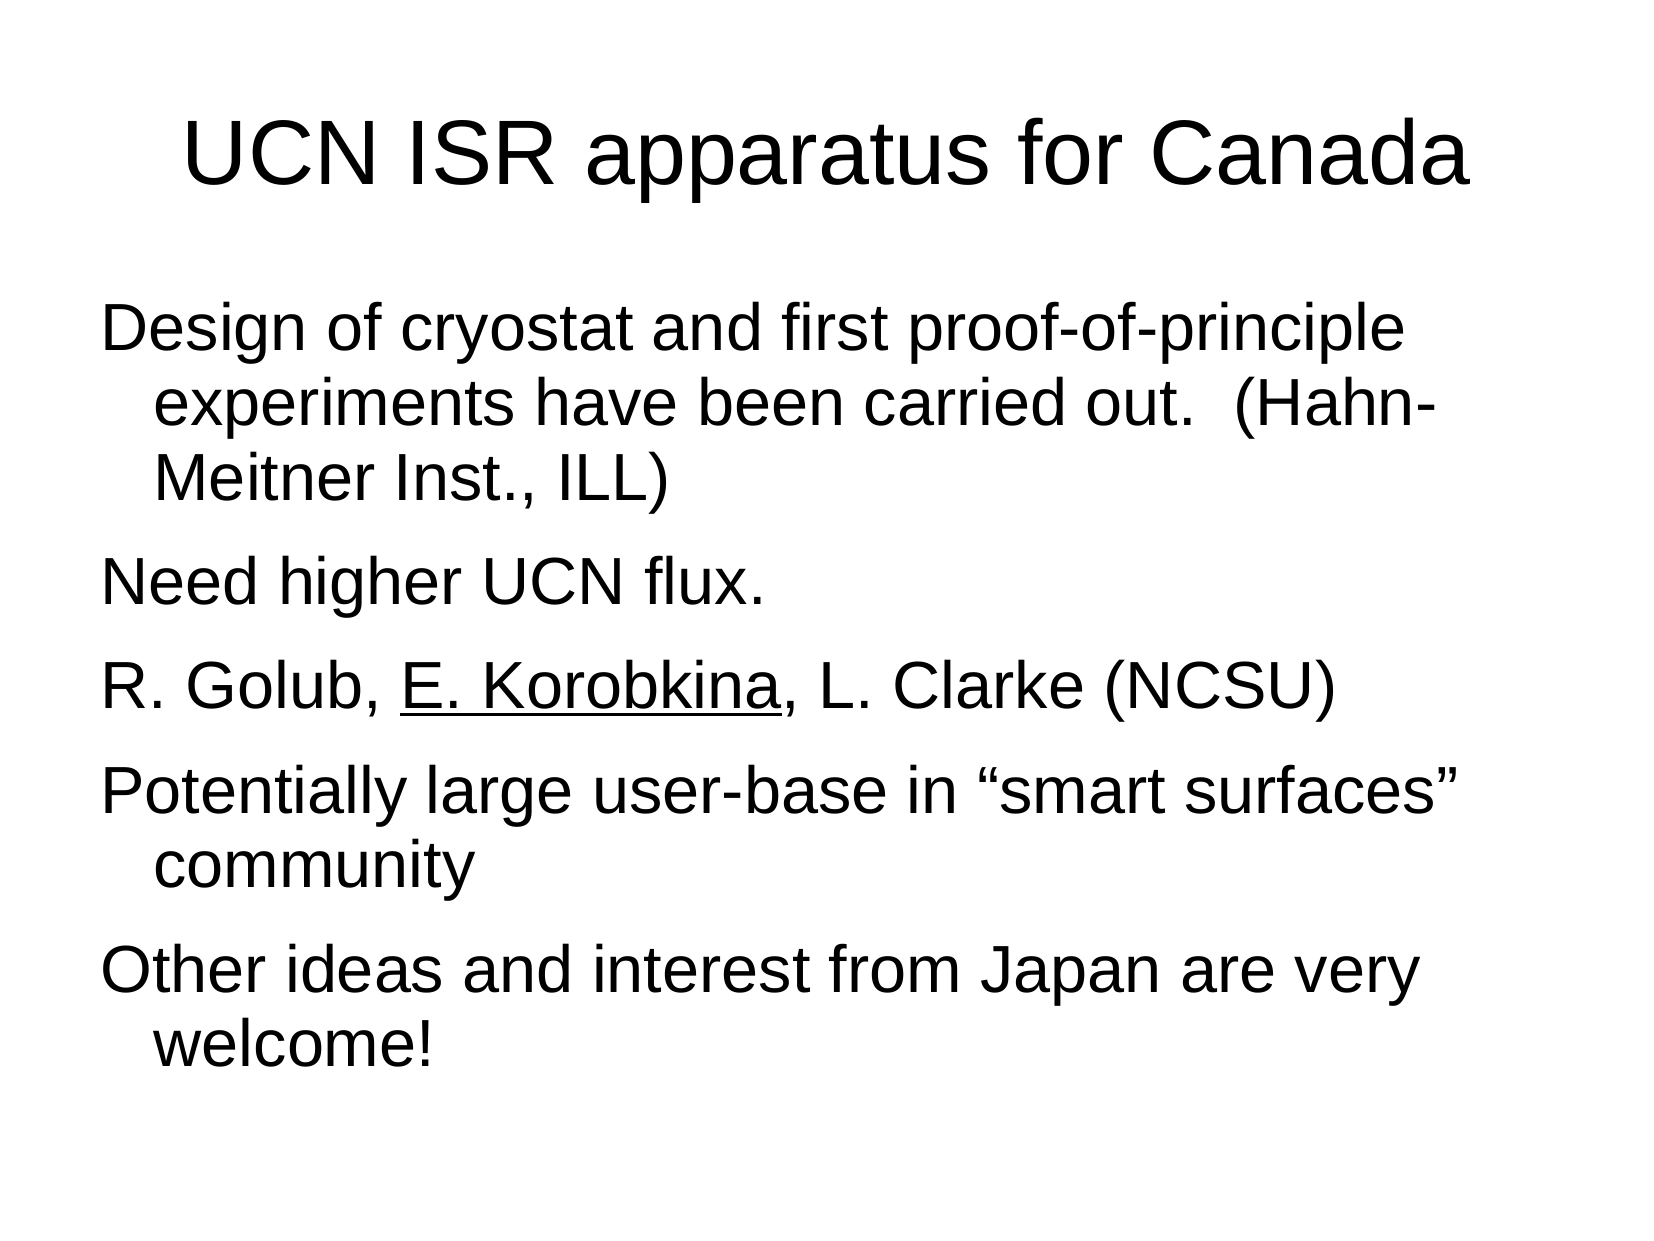

# UCN ISR apparatus for Canada
Design of cryostat and first proof-of-principle experiments have been carried out. (Hahn-Meitner Inst., ILL)
Need higher UCN flux.
R. Golub, E. Korobkina, L. Clarke (NCSU)
Potentially large user-base in “smart surfaces” community
Other ideas and interest from Japan are very welcome!